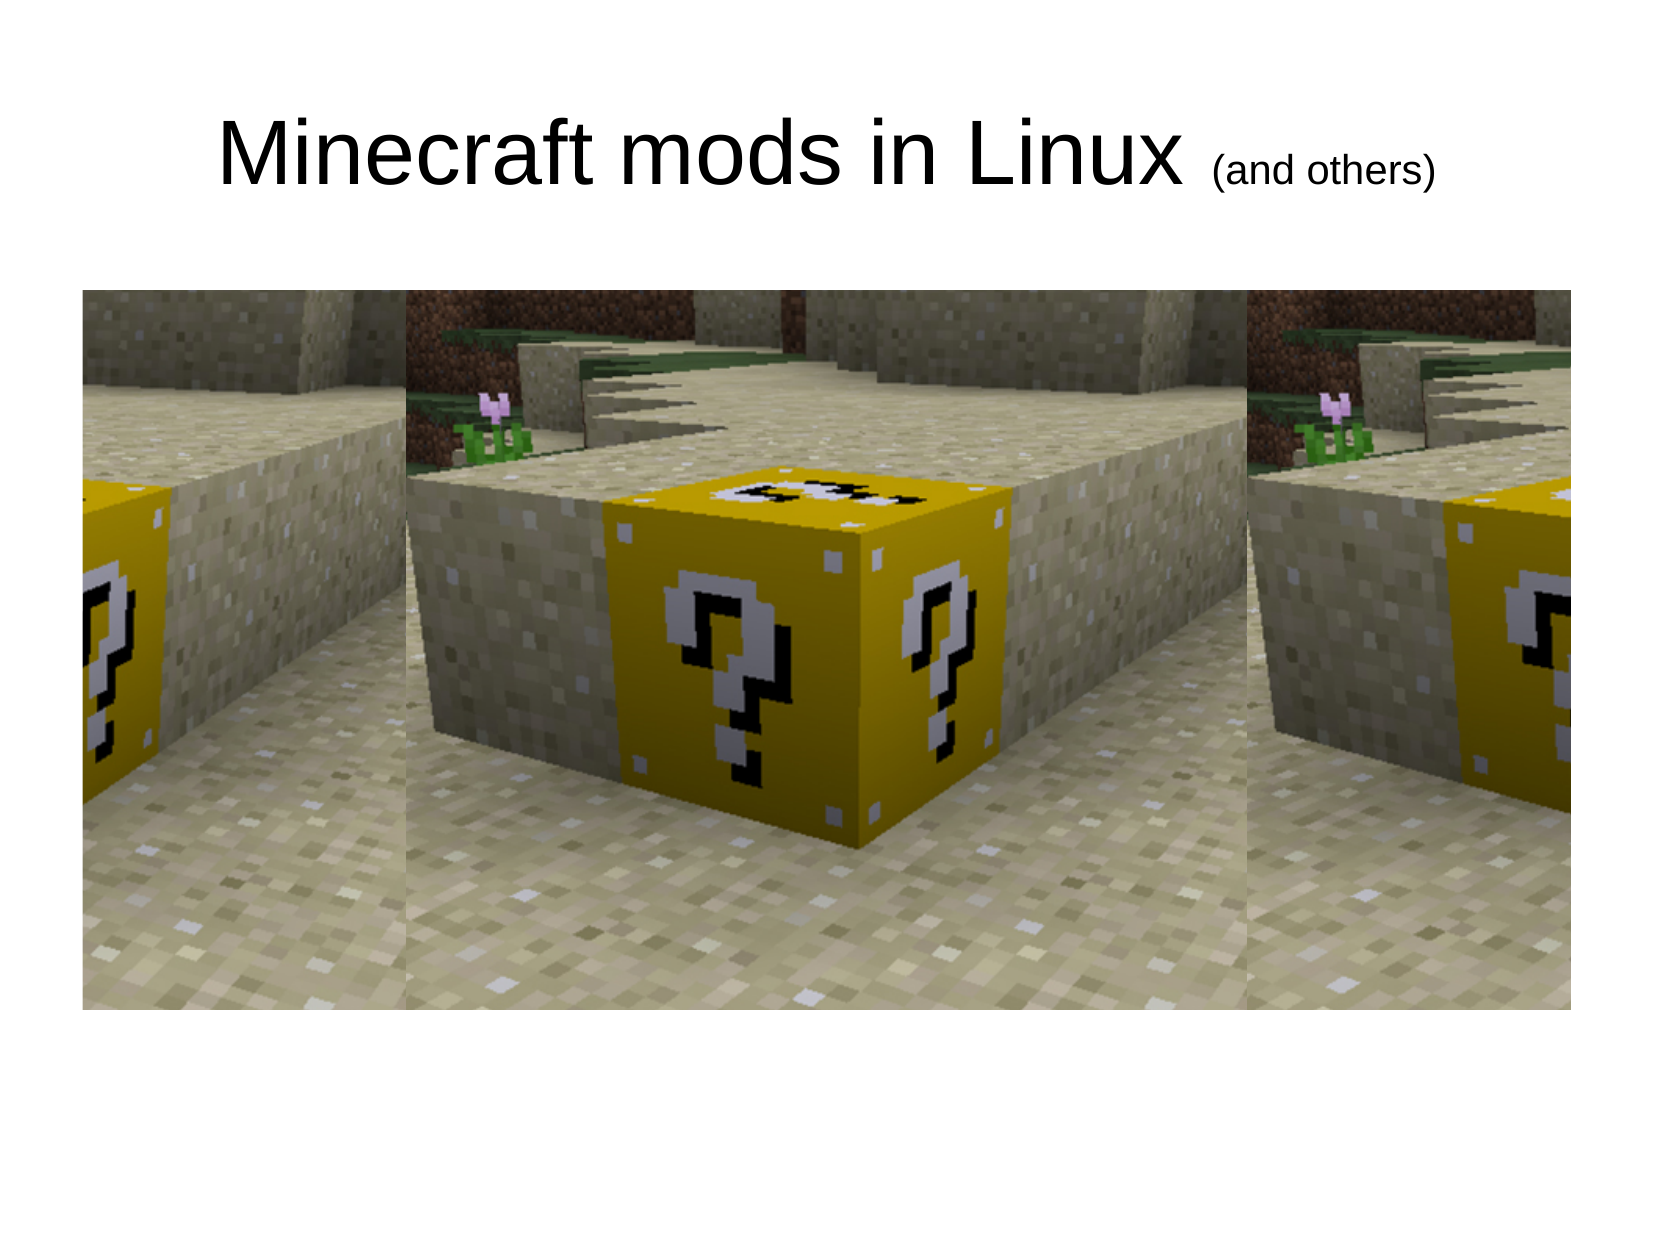

# Minecraft mods in Linux (and others)